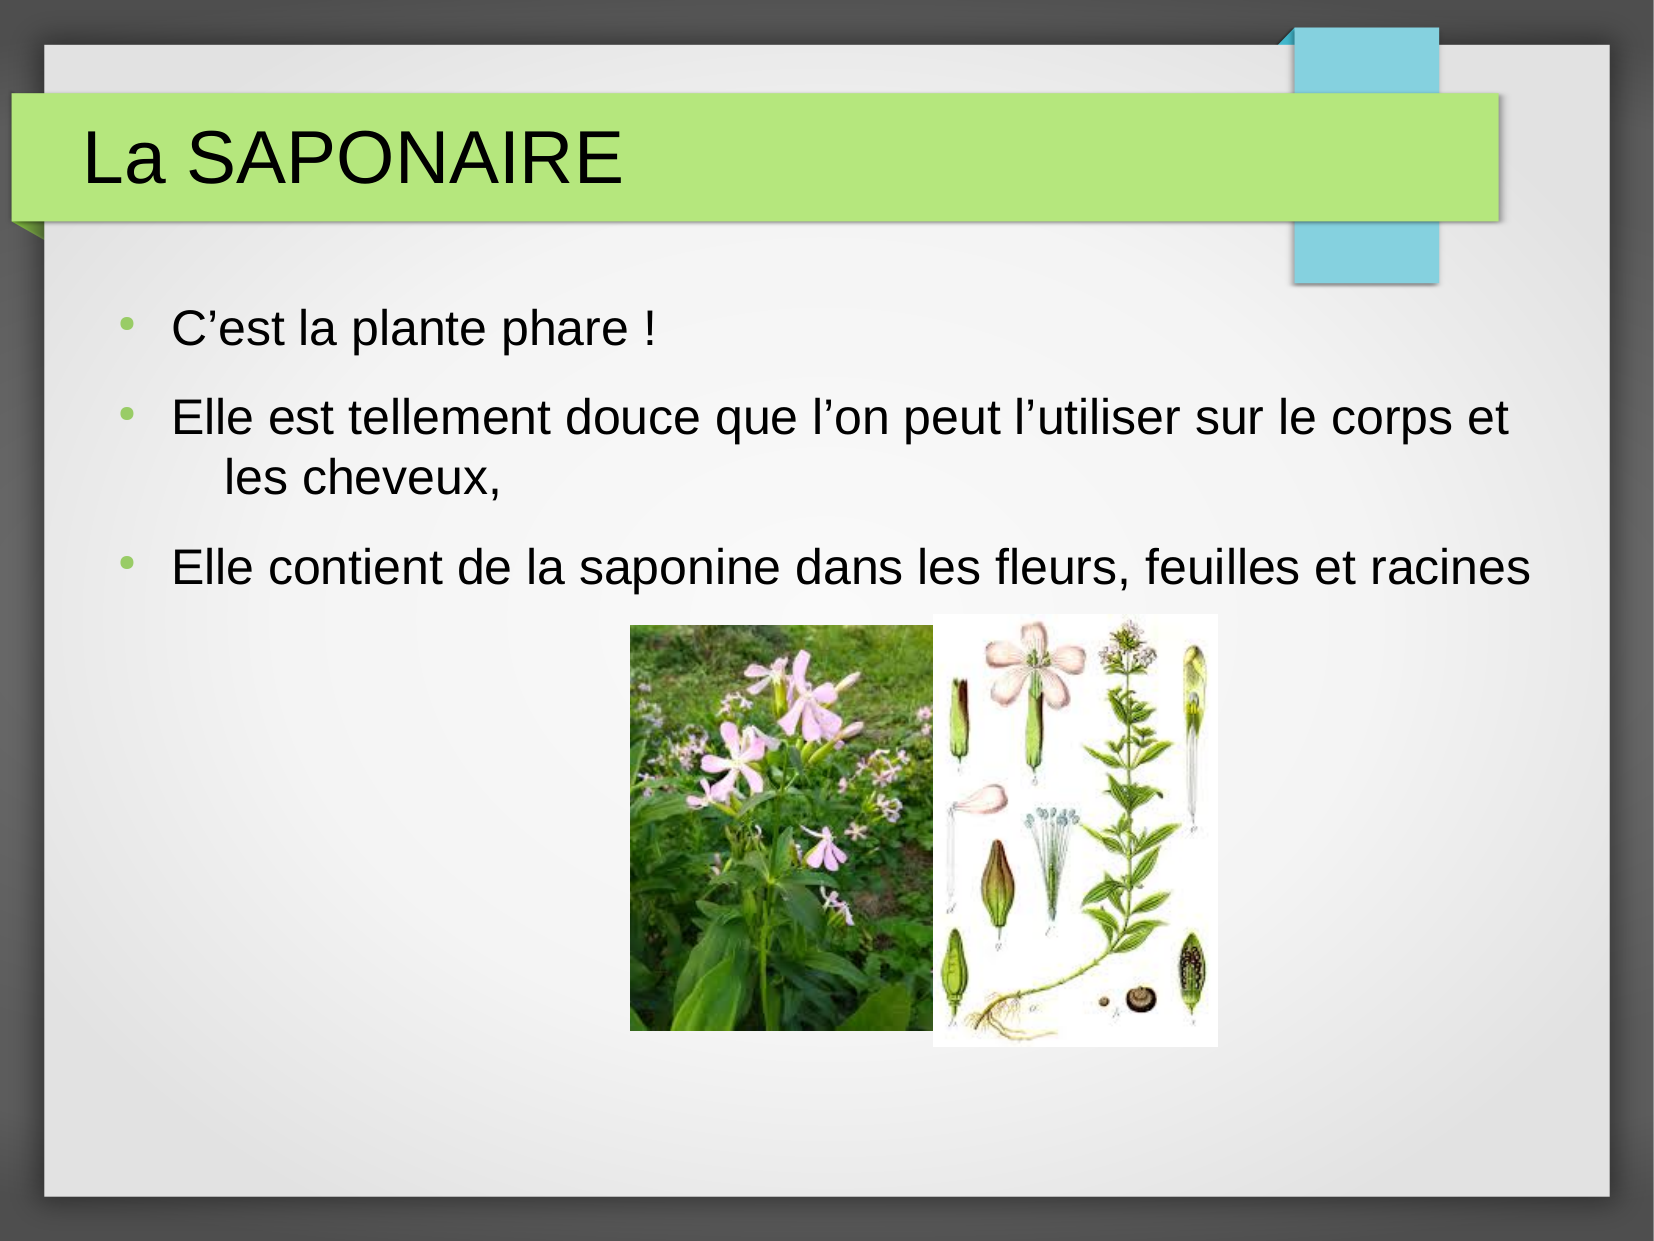

# La SAPONAIRE
C’est la plante phare !
Elle est tellement douce que l’on peut l’utiliser sur le corps et les cheveux,
Elle contient de la saponine dans les fleurs, feuilles et racines